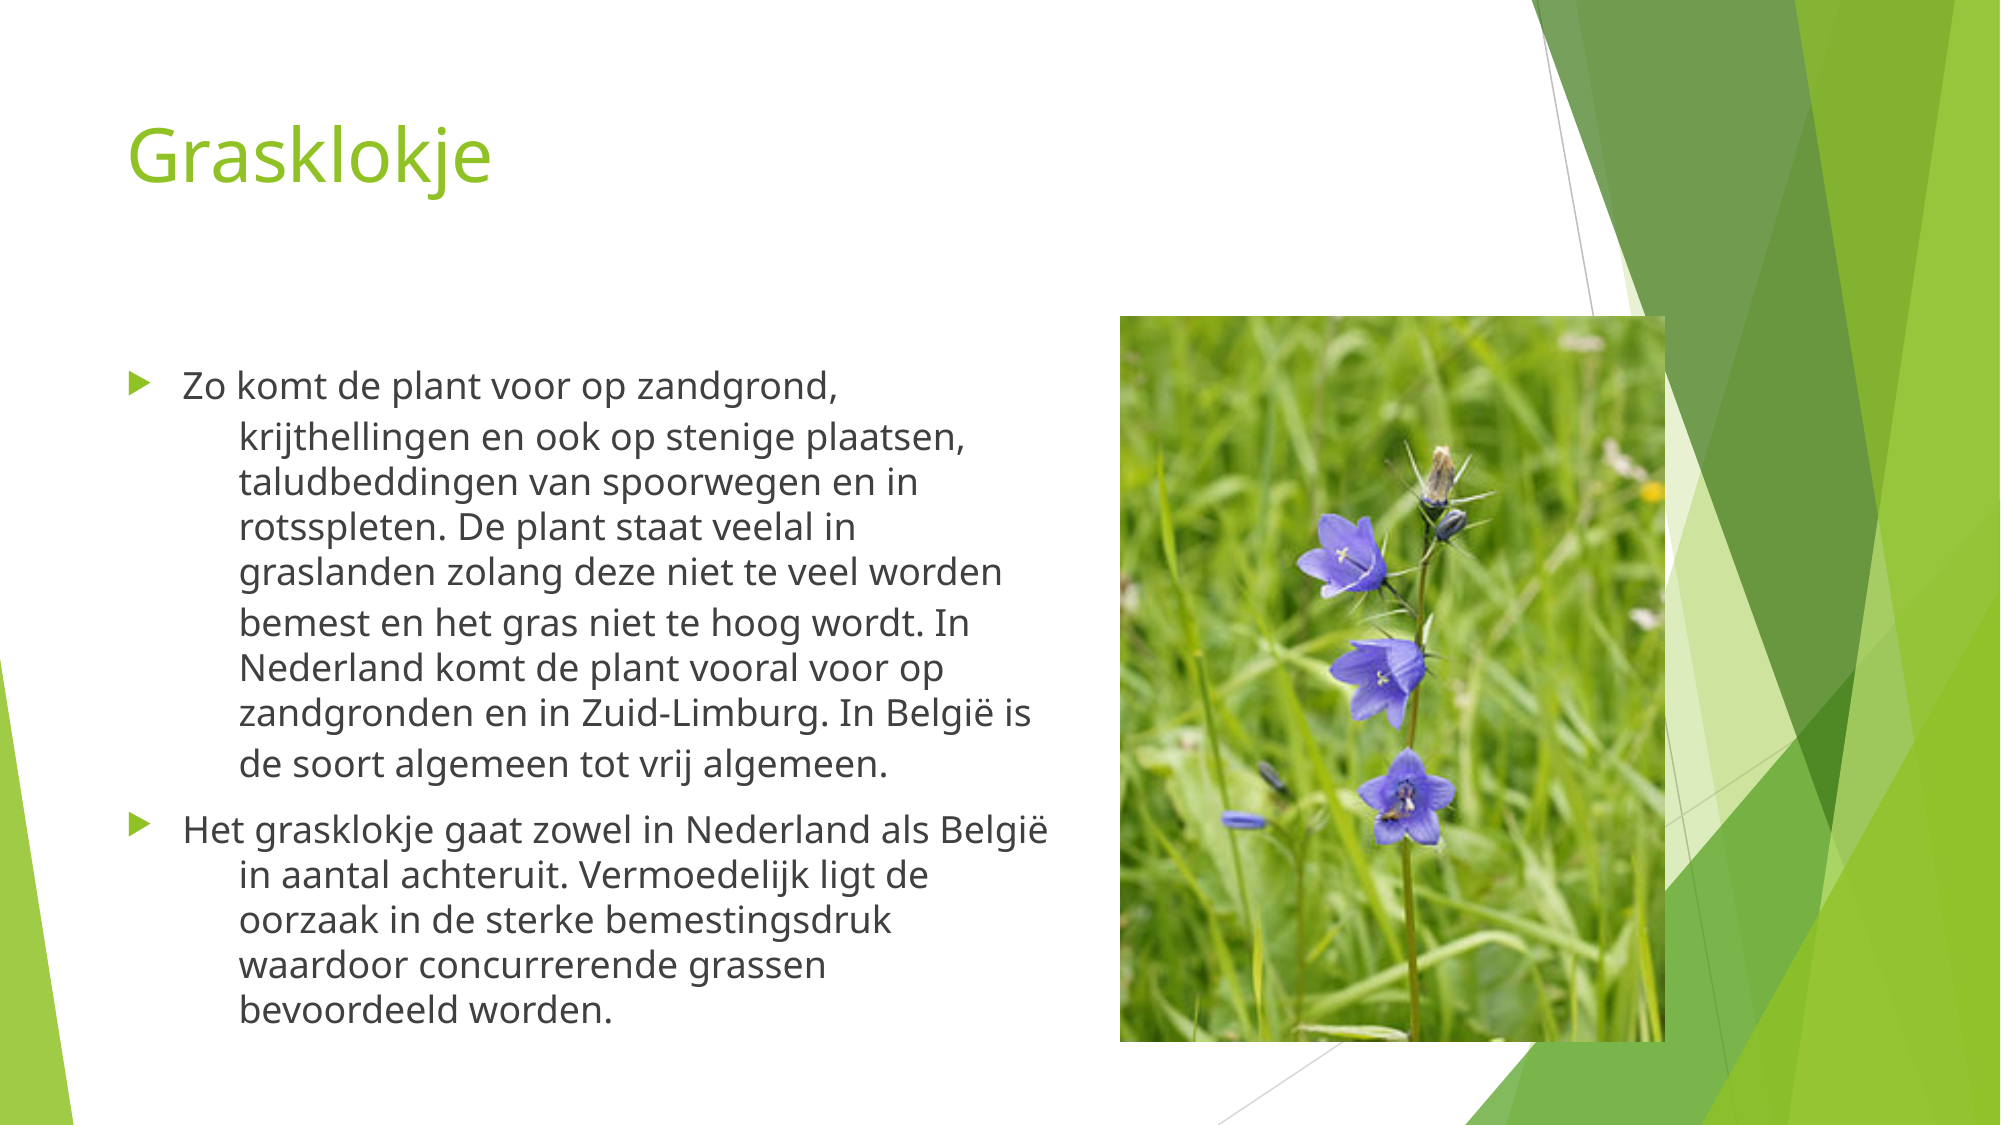

# Grasklokje
Zo komt de plant voor op zandgrond, krijthellingen en ook op stenige plaatsen, taludbeddingen van spoorwegen en in rotsspleten. De plant staat veelal in graslanden zolang deze niet te veel worden bemest en het gras niet te hoog wordt. In Nederland komt de plant vooral voor op zandgronden en in Zuid-Limburg. In België is de soort algemeen tot vrij algemeen.
Het grasklokje gaat zowel in Nederland als België in aantal achteruit. Vermoedelijk ligt de oorzaak in de sterke bemestingsdruk waardoor concurrerende grassen bevoordeeld worden.